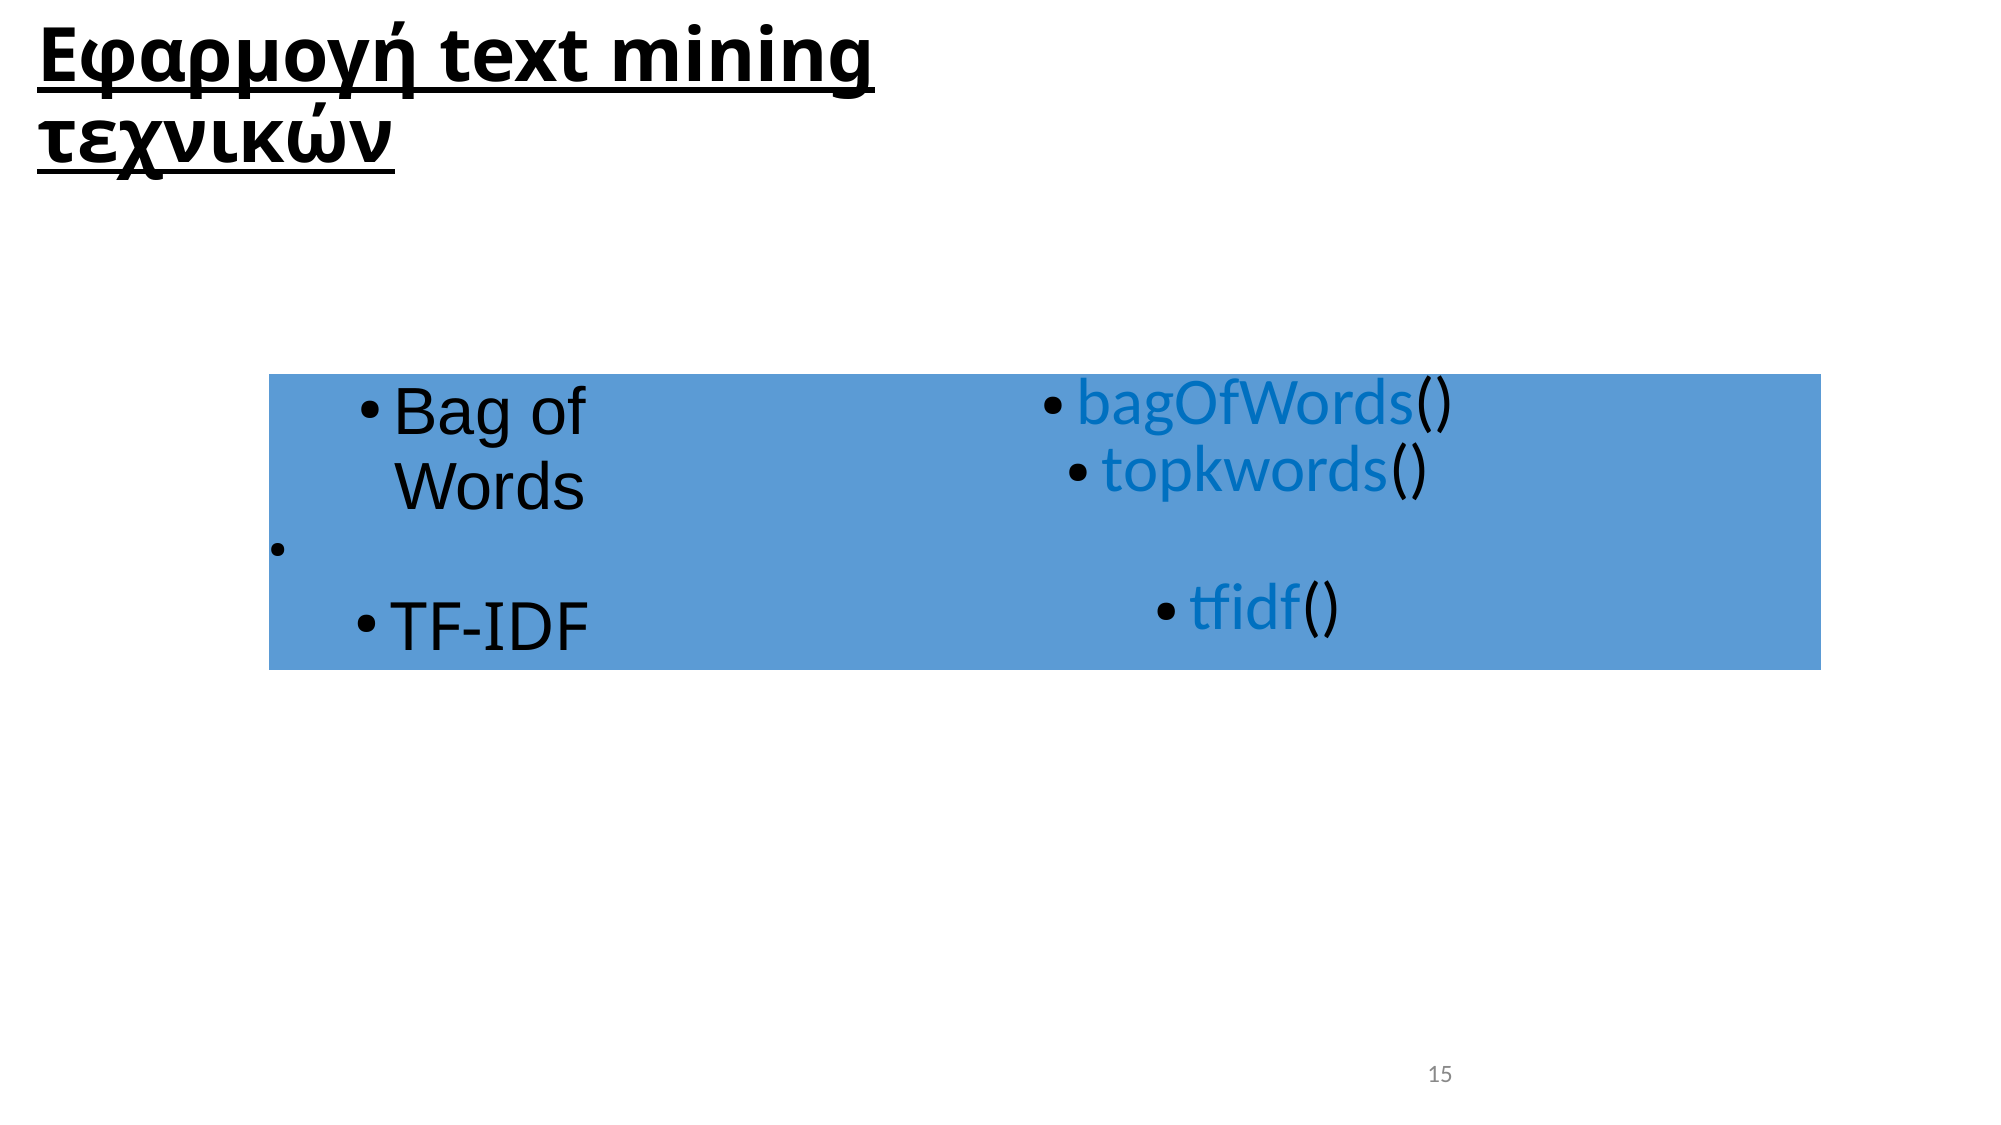

# Εφαρμογή text mining τεχνικών
| Bag of Words | bagOfWords() topkwords() |
| --- | --- |
| TF-IDF | tfidf() |